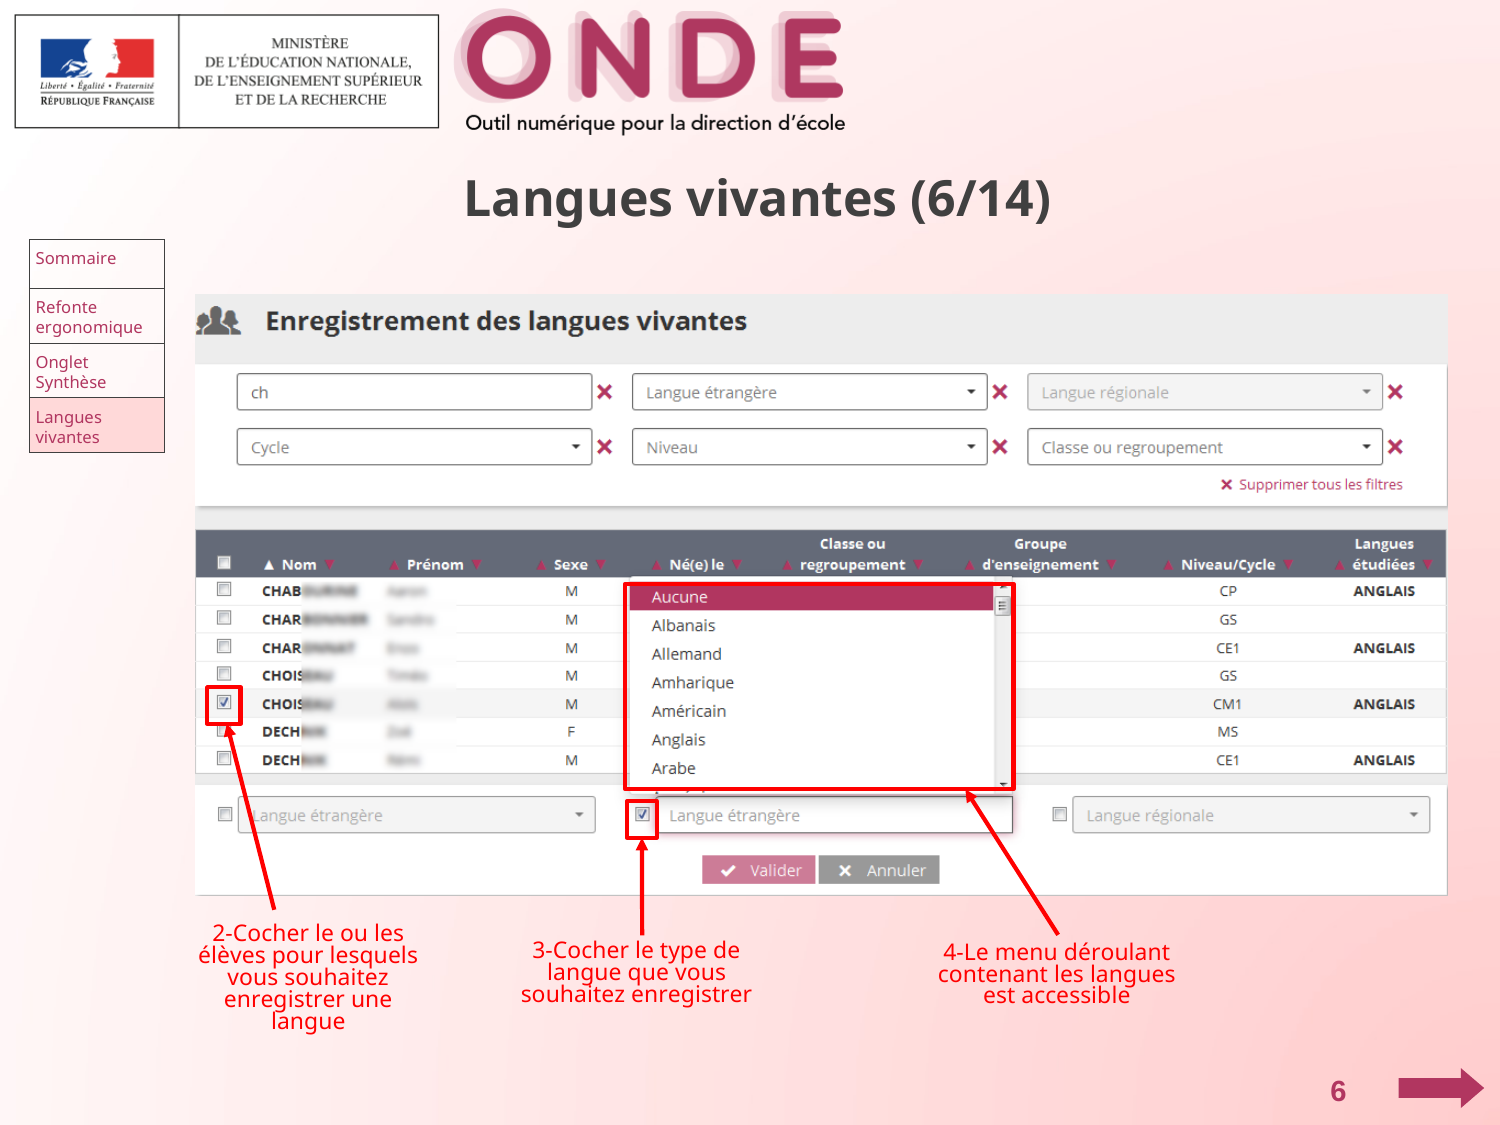

Langues vivantes (6/14)
| Sommaire |
| --- |
| Refonte ergonomique |
| Onglet Synthèse |
| Langues vivantes |
2-Cocher le ou les élèves pour lesquels vous souhaitez enregistrer une langue
3-Cocher le type de langue que vous souhaitez enregistrer
4-Le menu déroulant contenant les langues est accessible